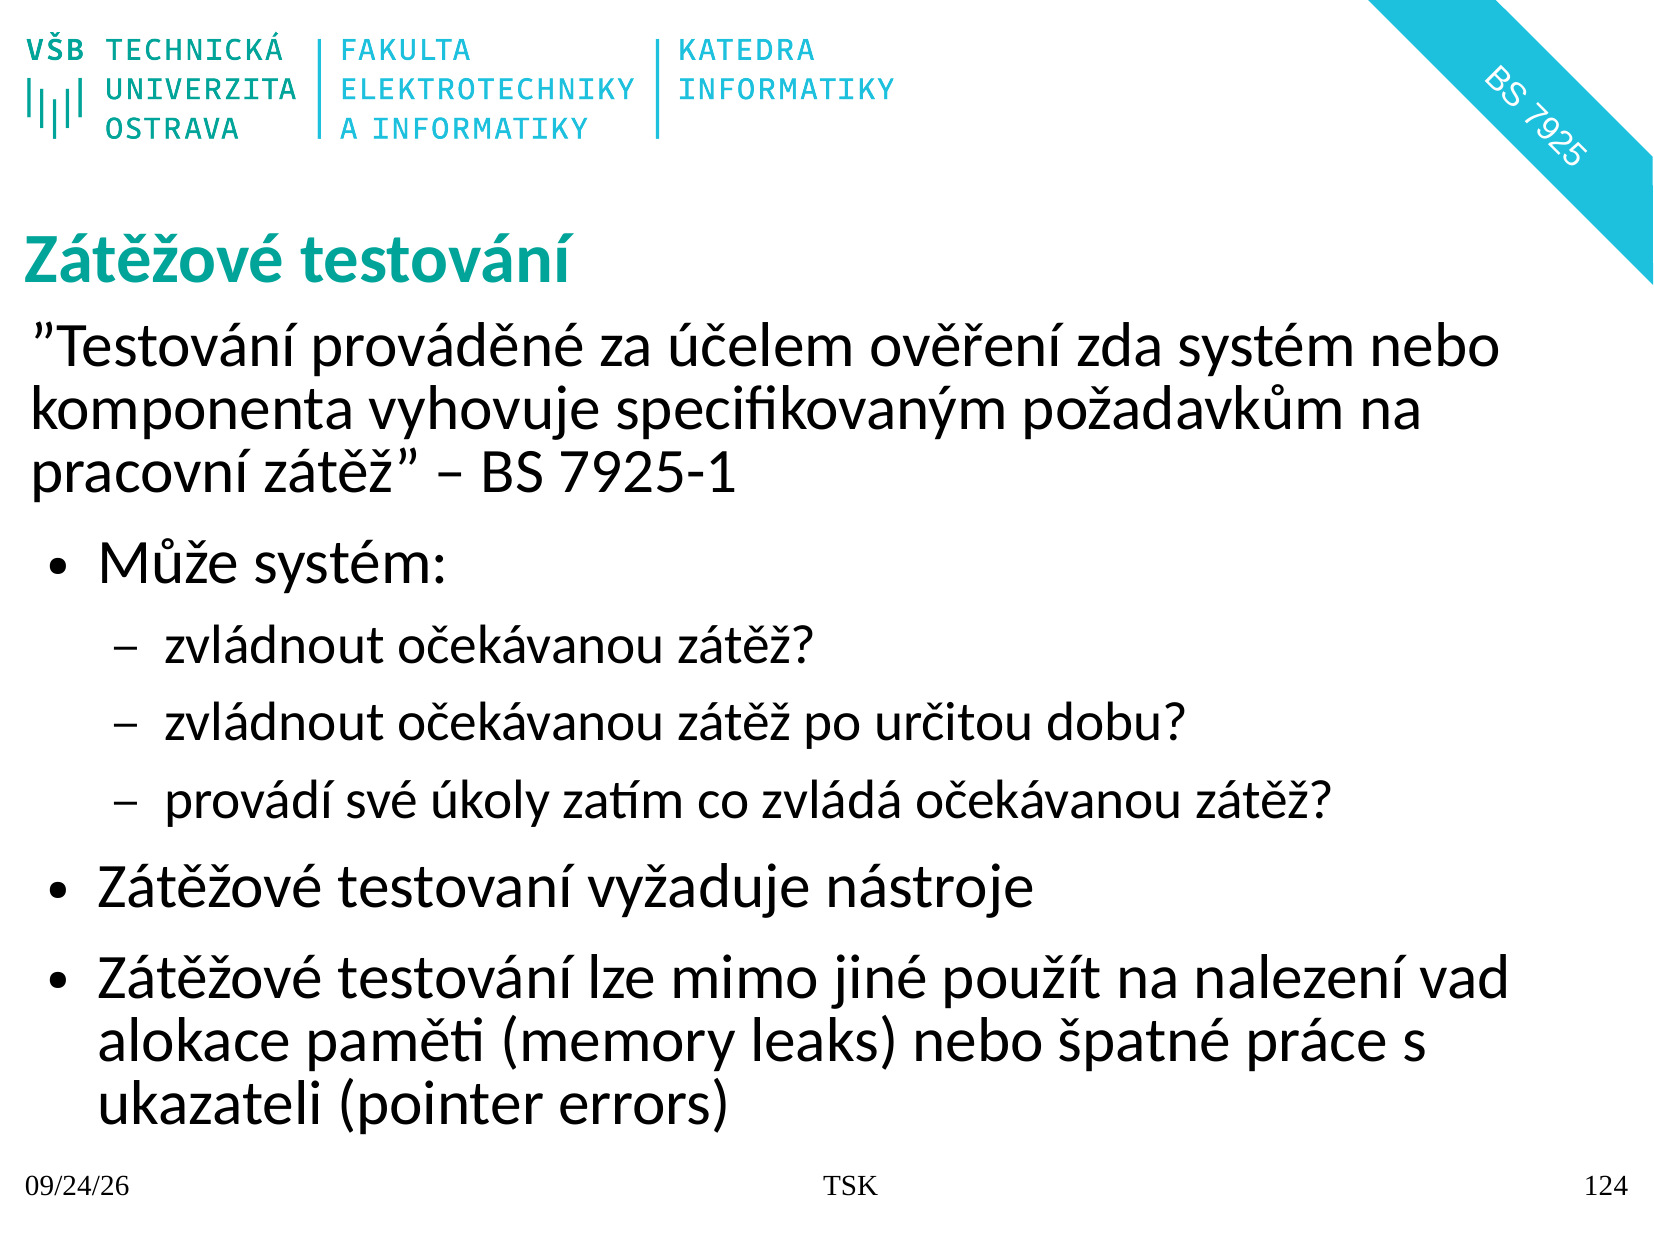

BS 7925
# Zátěžové testování
”Testování prováděné za účelem ověření zda systém nebo komponenta vyhovuje specifikovaným požadavkům na pracovní zátěž” – BS 7925-1
Může systém:
zvládnout očekávanou zátěž?
zvládnout očekávanou zátěž po určitou dobu?
provádí své úkoly zatím co zvládá očekávanou zátěž?
Zátěžové testovaní vyžaduje nástroje
Zátěžové testování lze mimo jiné použít na nalezení vad alokace paměti (memory leaks) nebo špatné práce s ukazateli (pointer errors)
TSK
124